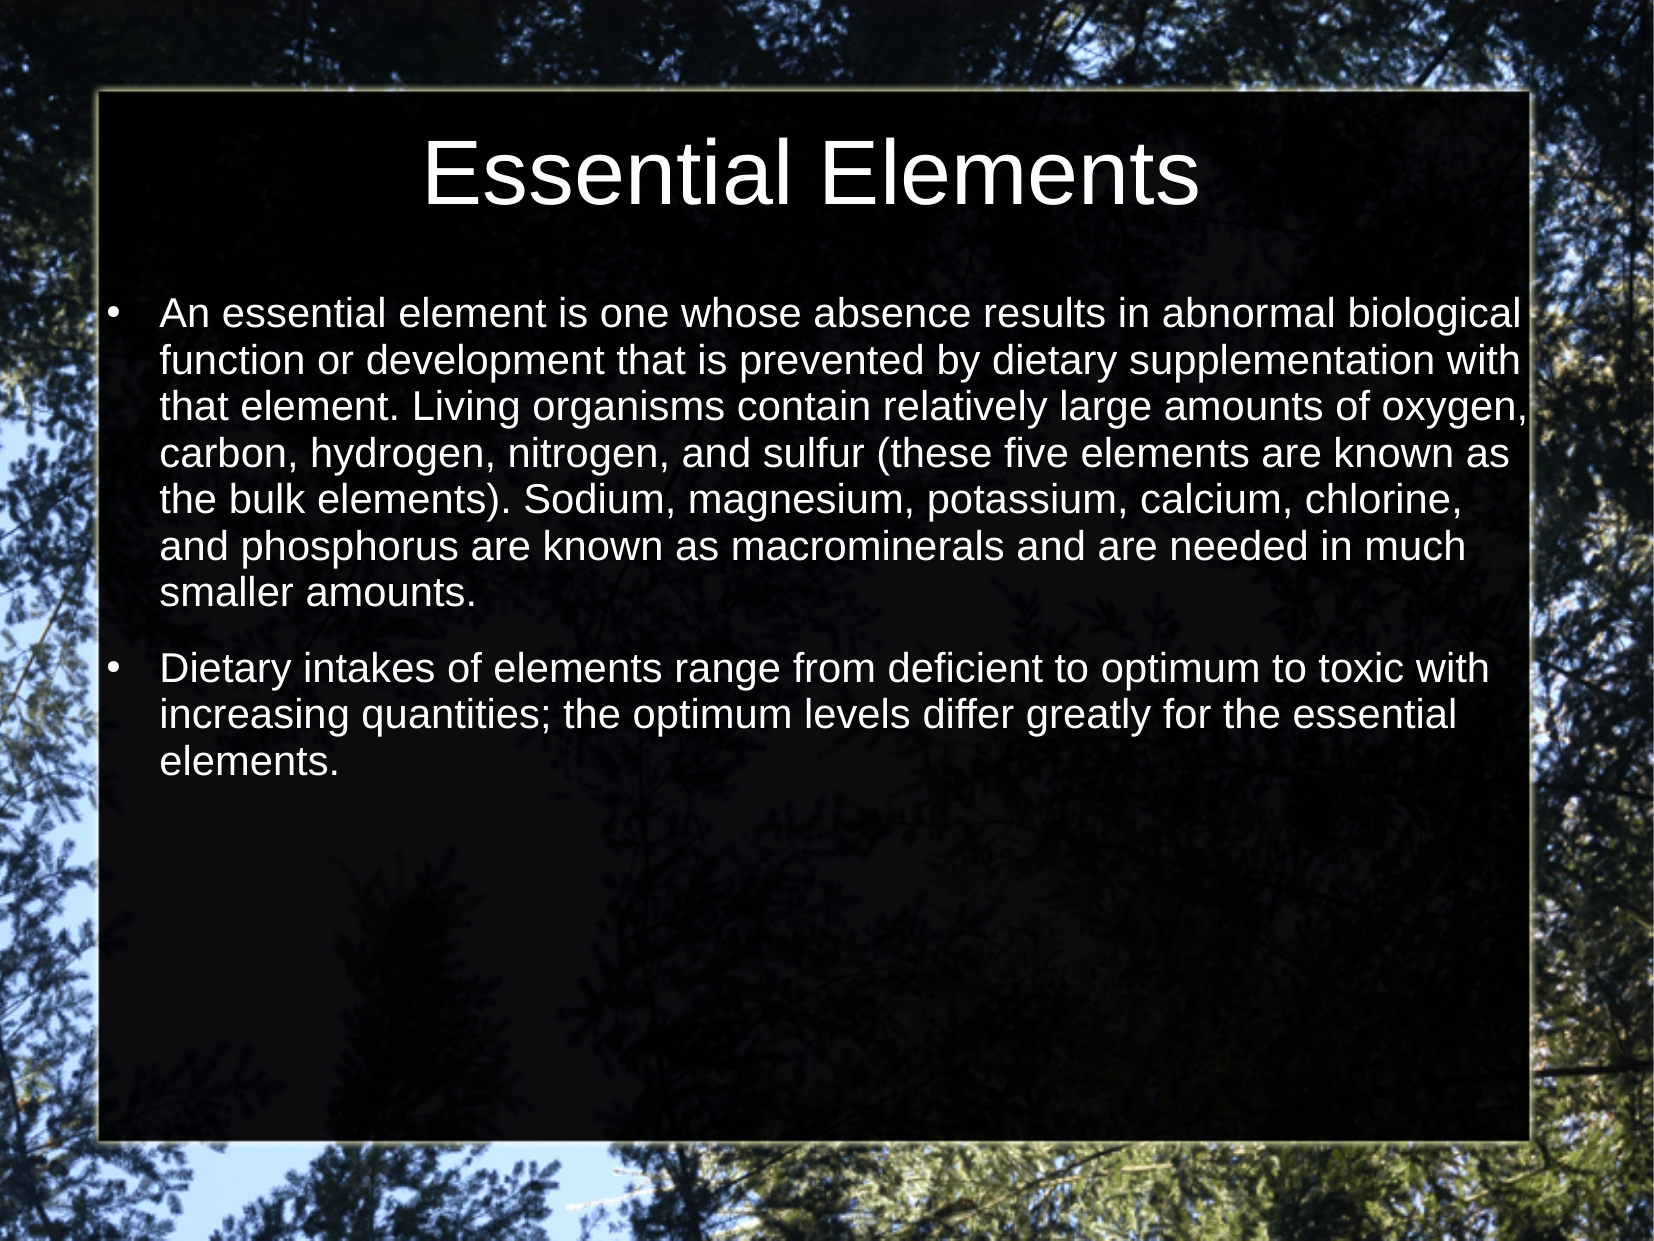

# Essential Elements
An essential element is one whose absence results in abnormal biological function or development that is prevented by dietary supplementation with that element. Living organisms contain relatively large amounts of oxygen, carbon, hydrogen, nitrogen, and sulfur (these five elements are known as the bulk elements). Sodium, magnesium, potassium, calcium, chlorine, and phosphorus are known as macrominerals and are needed in much smaller amounts.
Dietary intakes of elements range from deficient to optimum to toxic with increasing quantities; the optimum levels differ greatly for the essential elements.